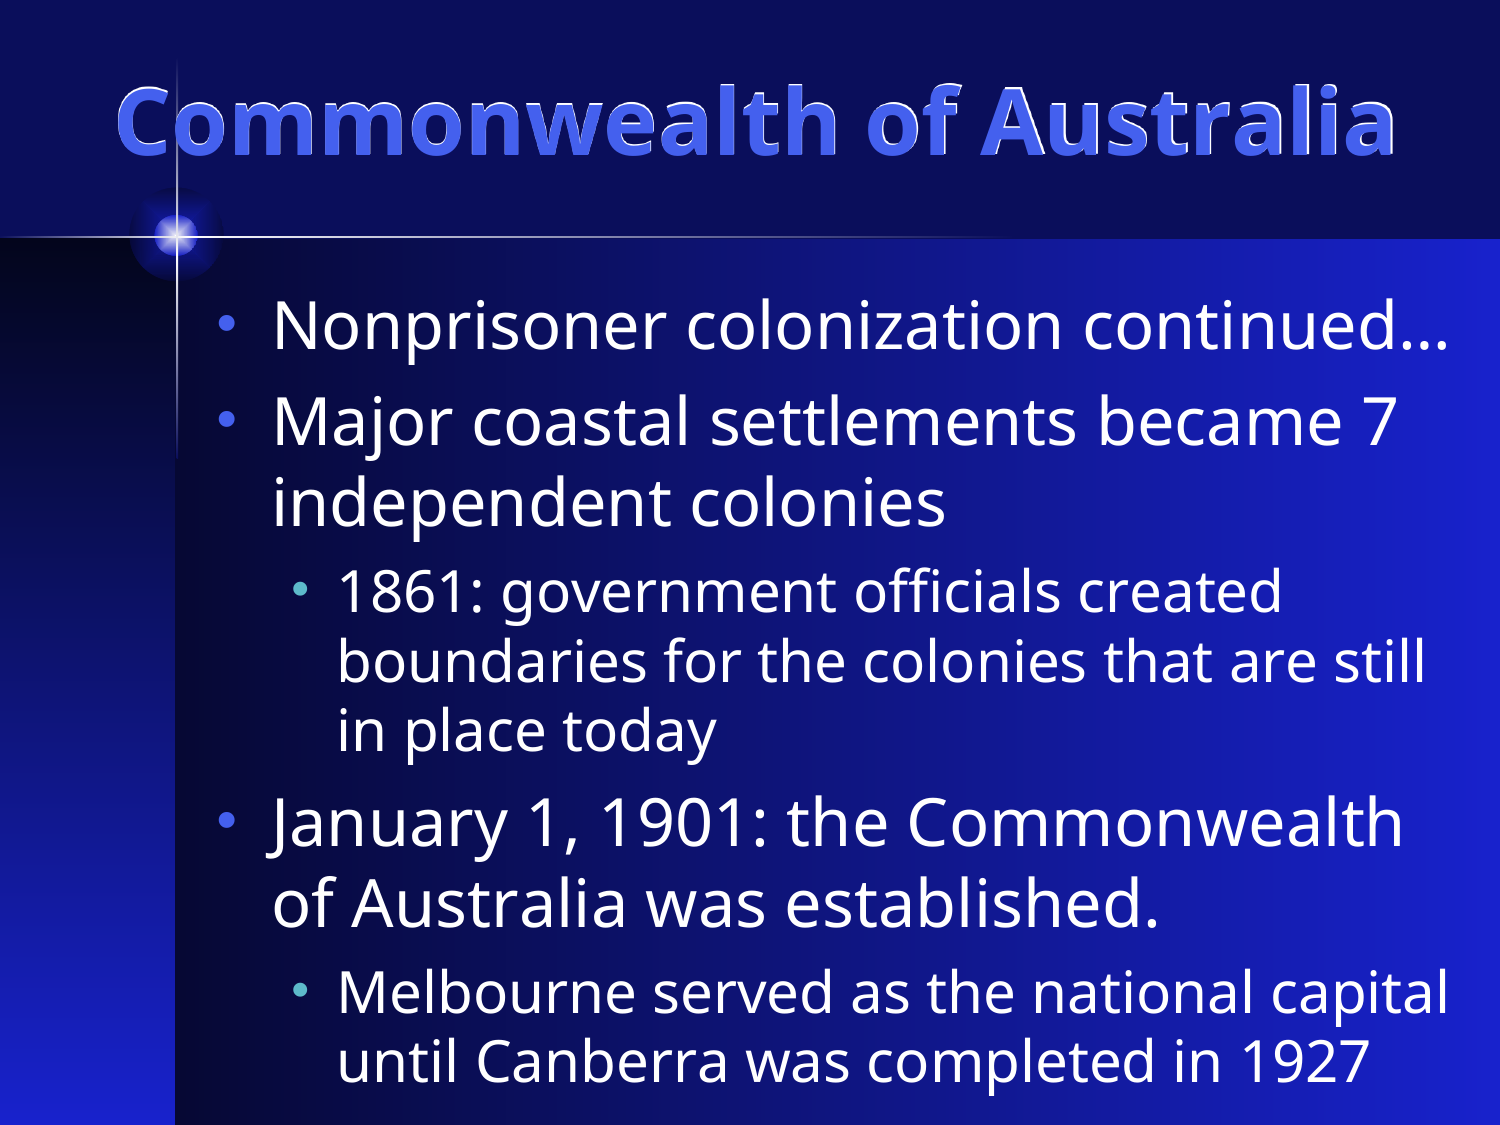

# Commonwealth of Australia
Nonprisoner colonization continued…
Major coastal settlements became 7 independent colonies
1861: government officials created boundaries for the colonies that are still in place today
January 1, 1901: the Commonwealth of Australia was established.
Melbourne served as the national capital until Canberra was completed in 1927